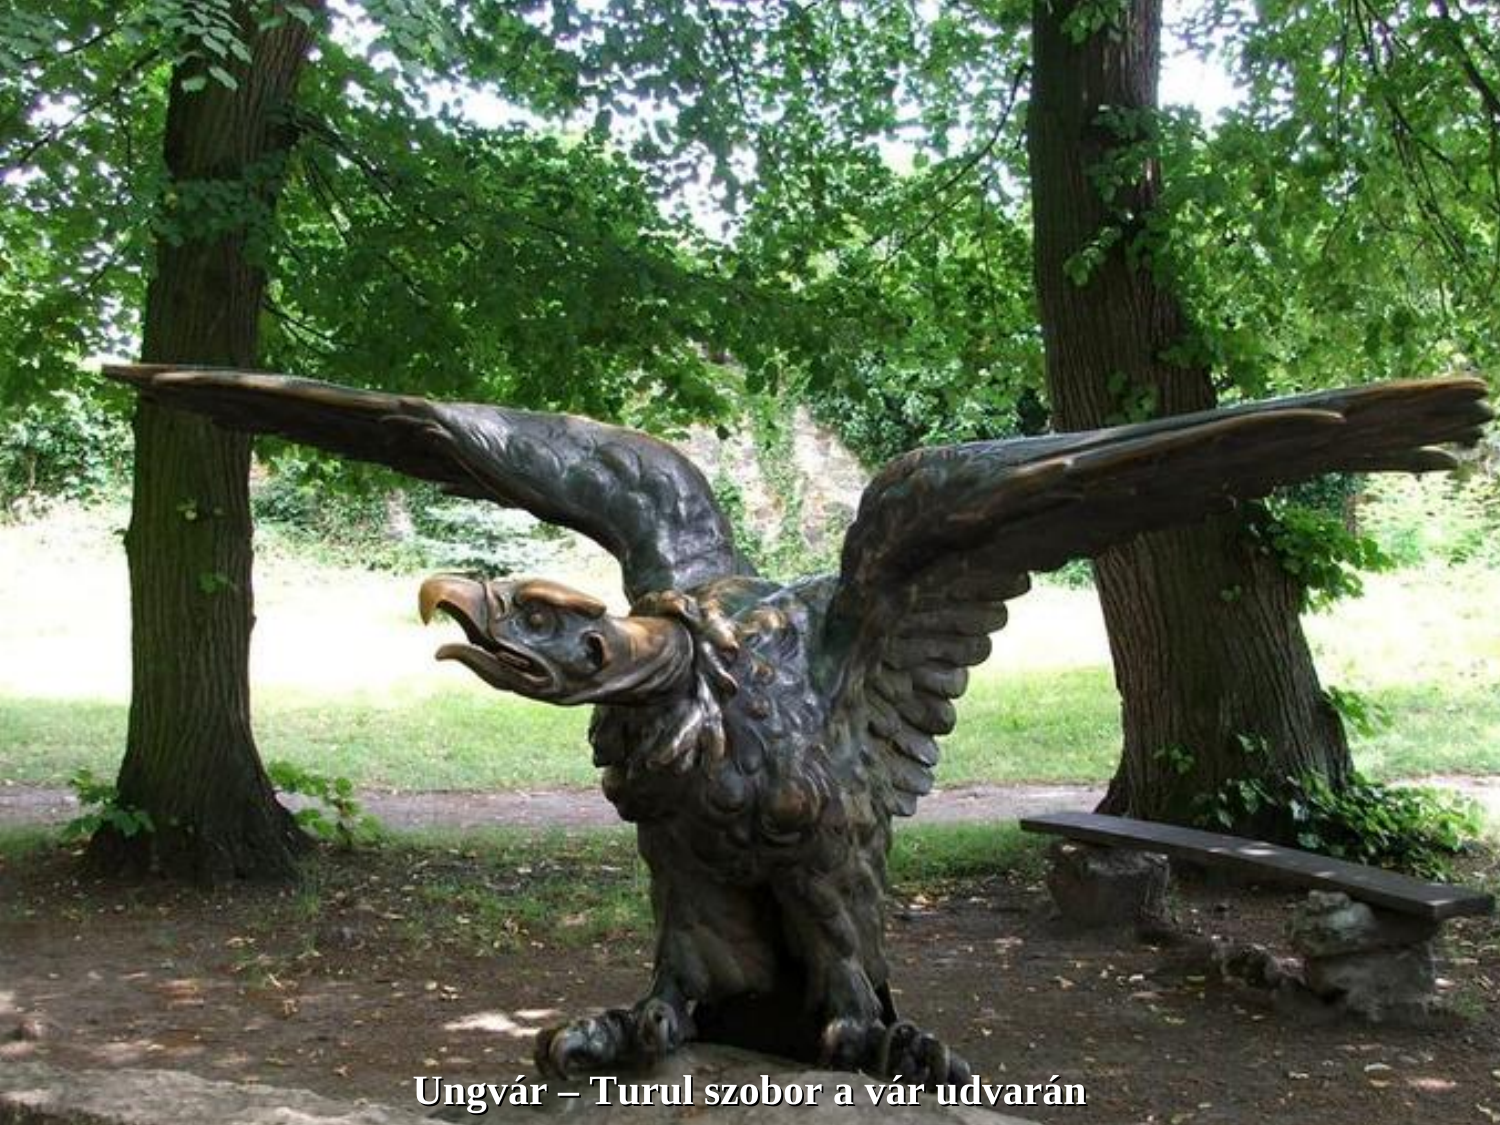

# Ungvár – Turul szobor a vár udvarán